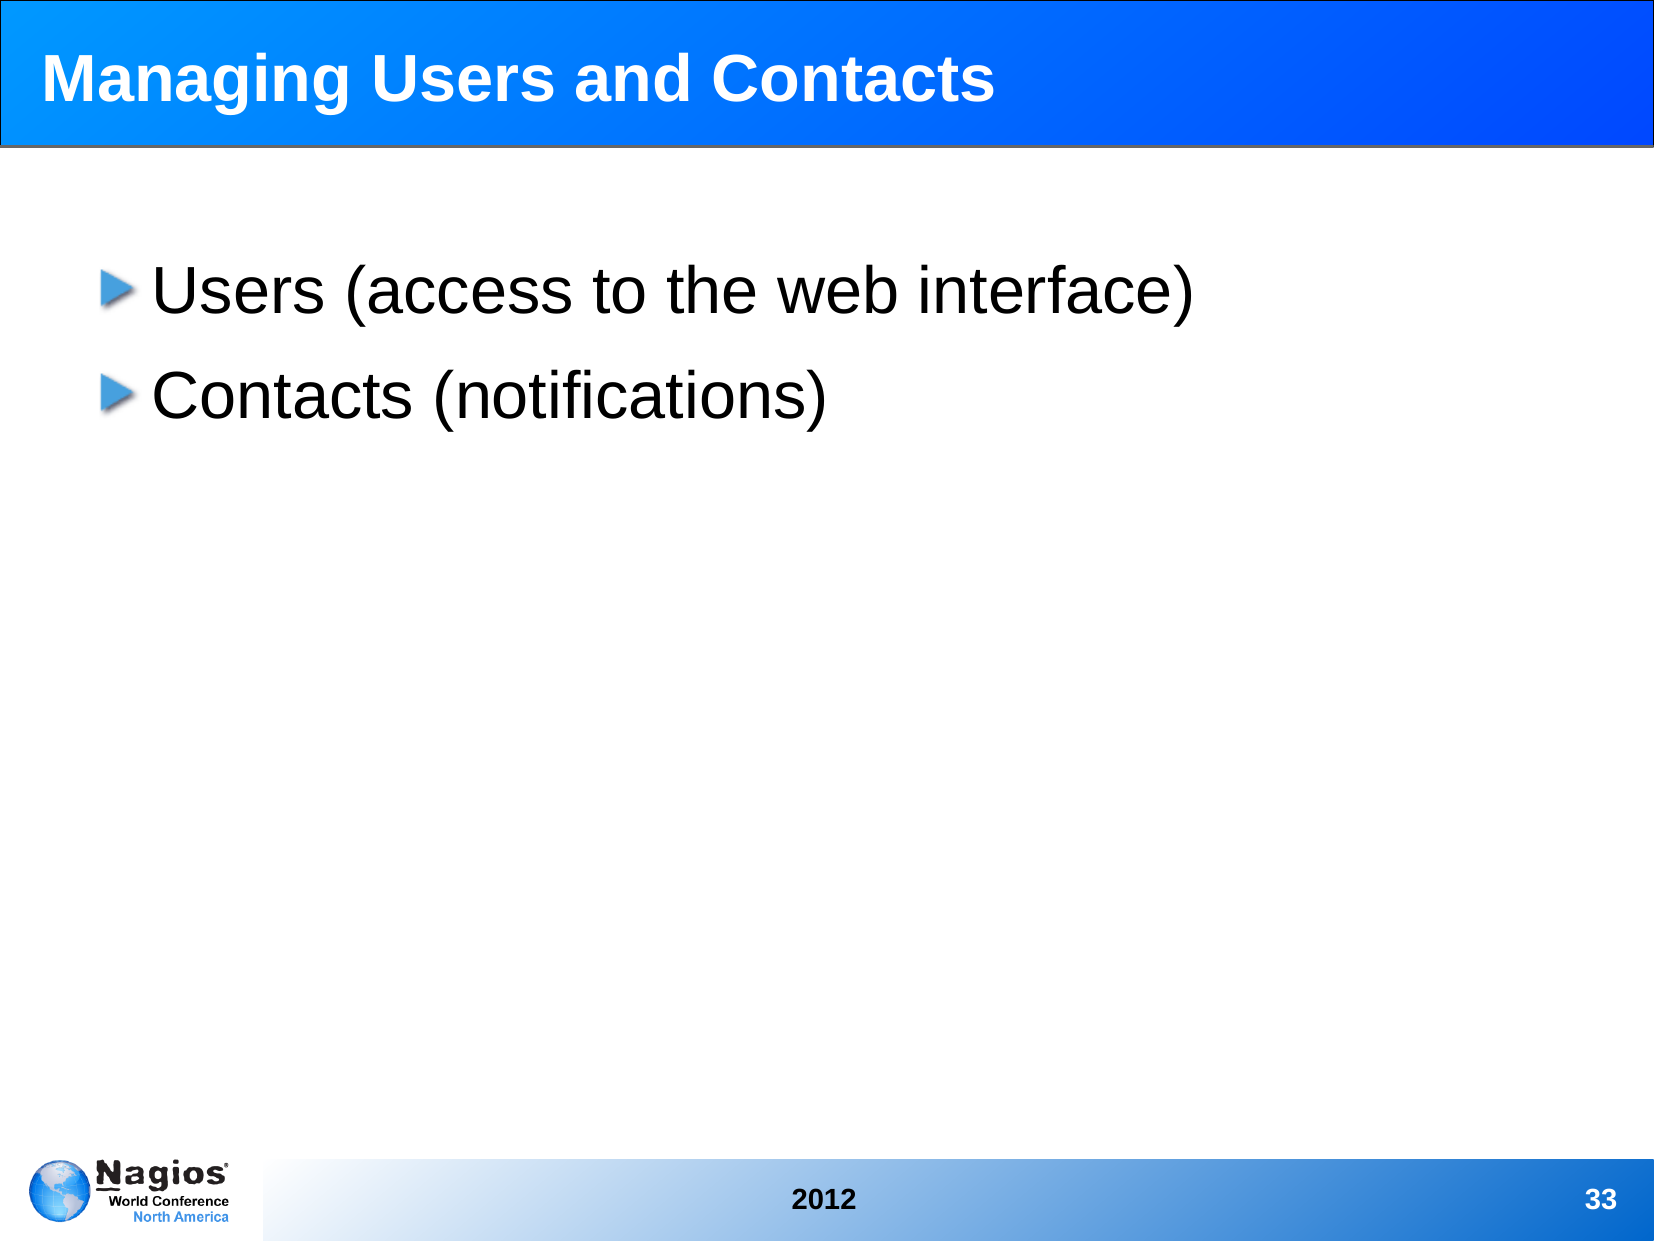

# Managing Users and Contacts
Users (access to the web interface)
Contacts (notifications)
2011
33